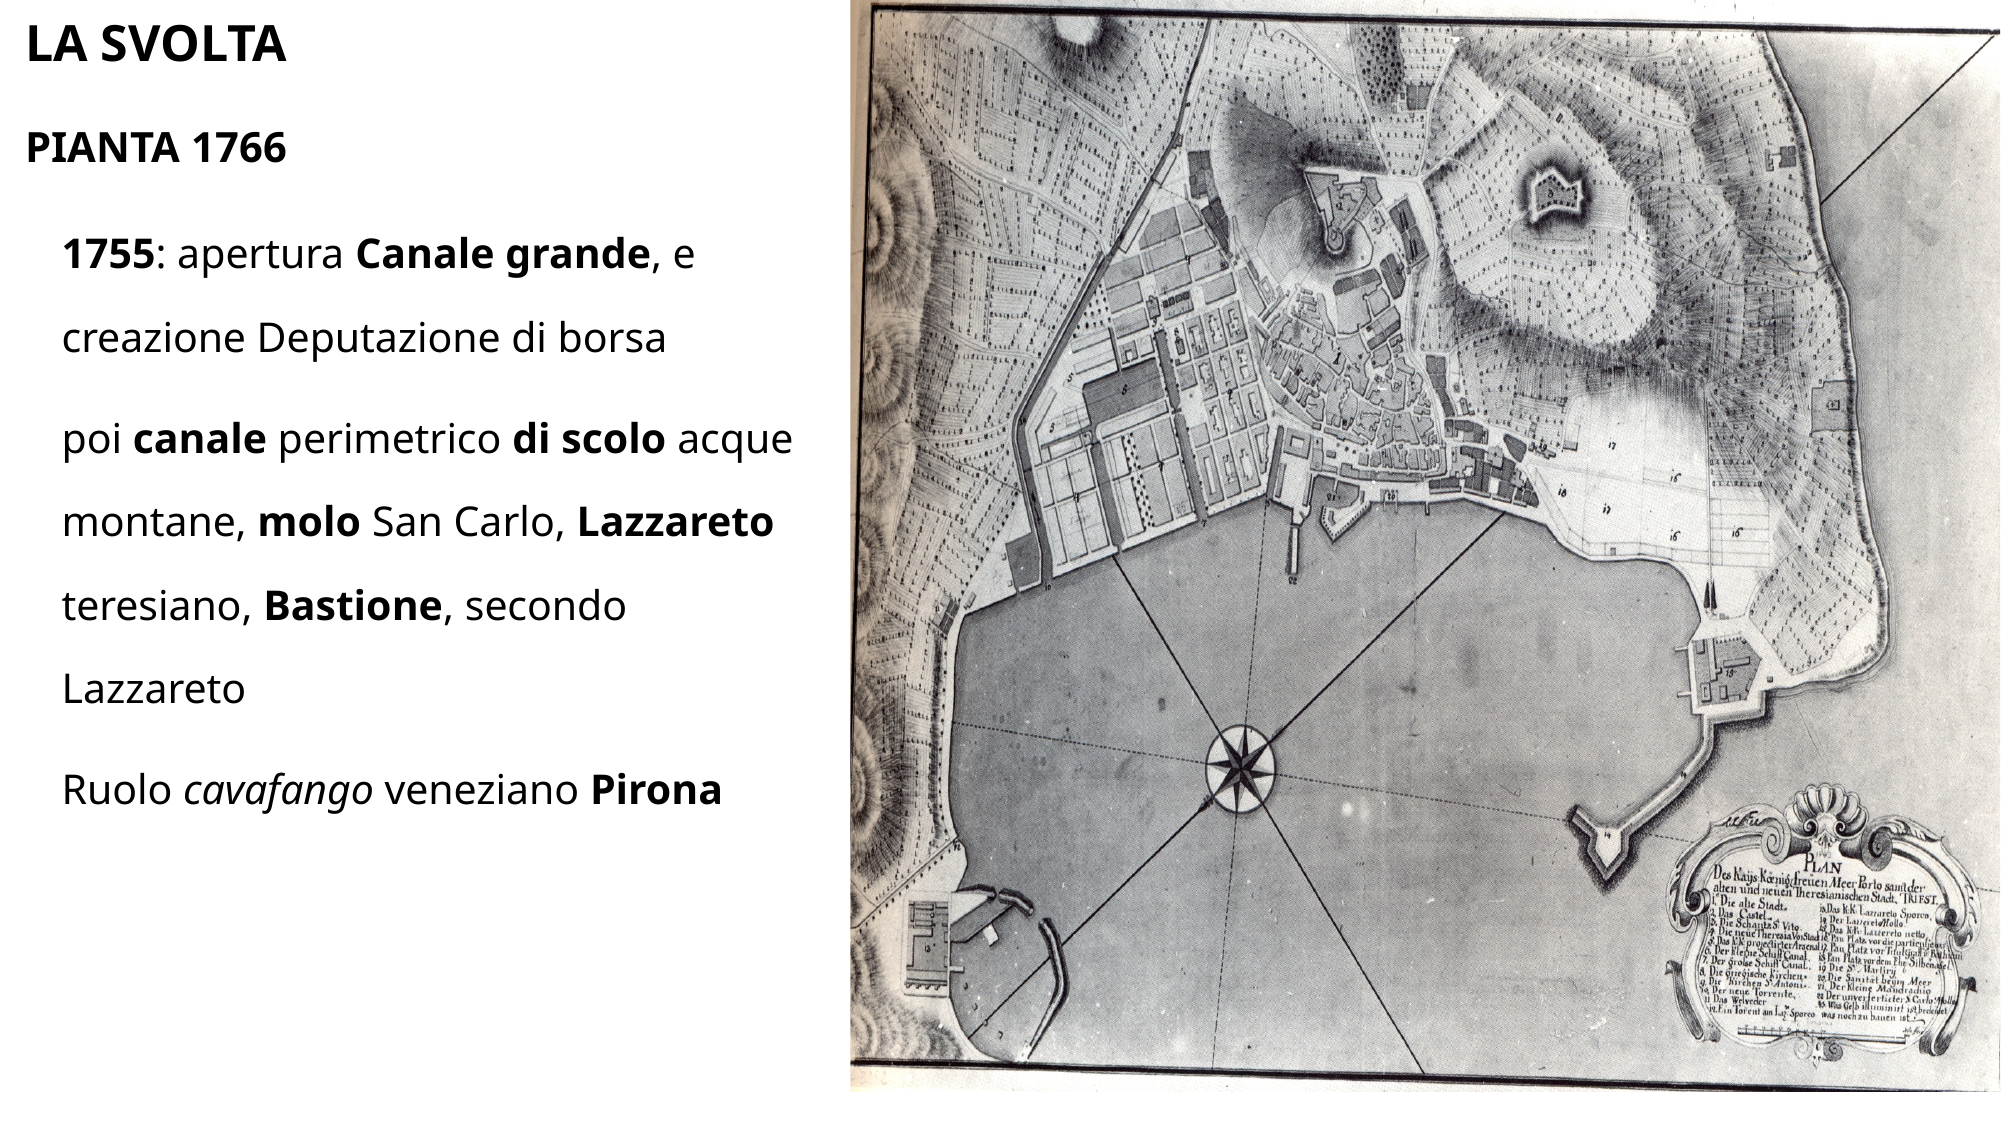

# LA SVOLTA PIANTA 1766
1755: apertura Canale grande, e creazione Deputazione di borsa
poi canale perimetrico di scolo acque montane, molo San Carlo, Lazzareto teresiano, Bastione, secondo Lazzareto
Ruolo cavafango veneziano Pirona